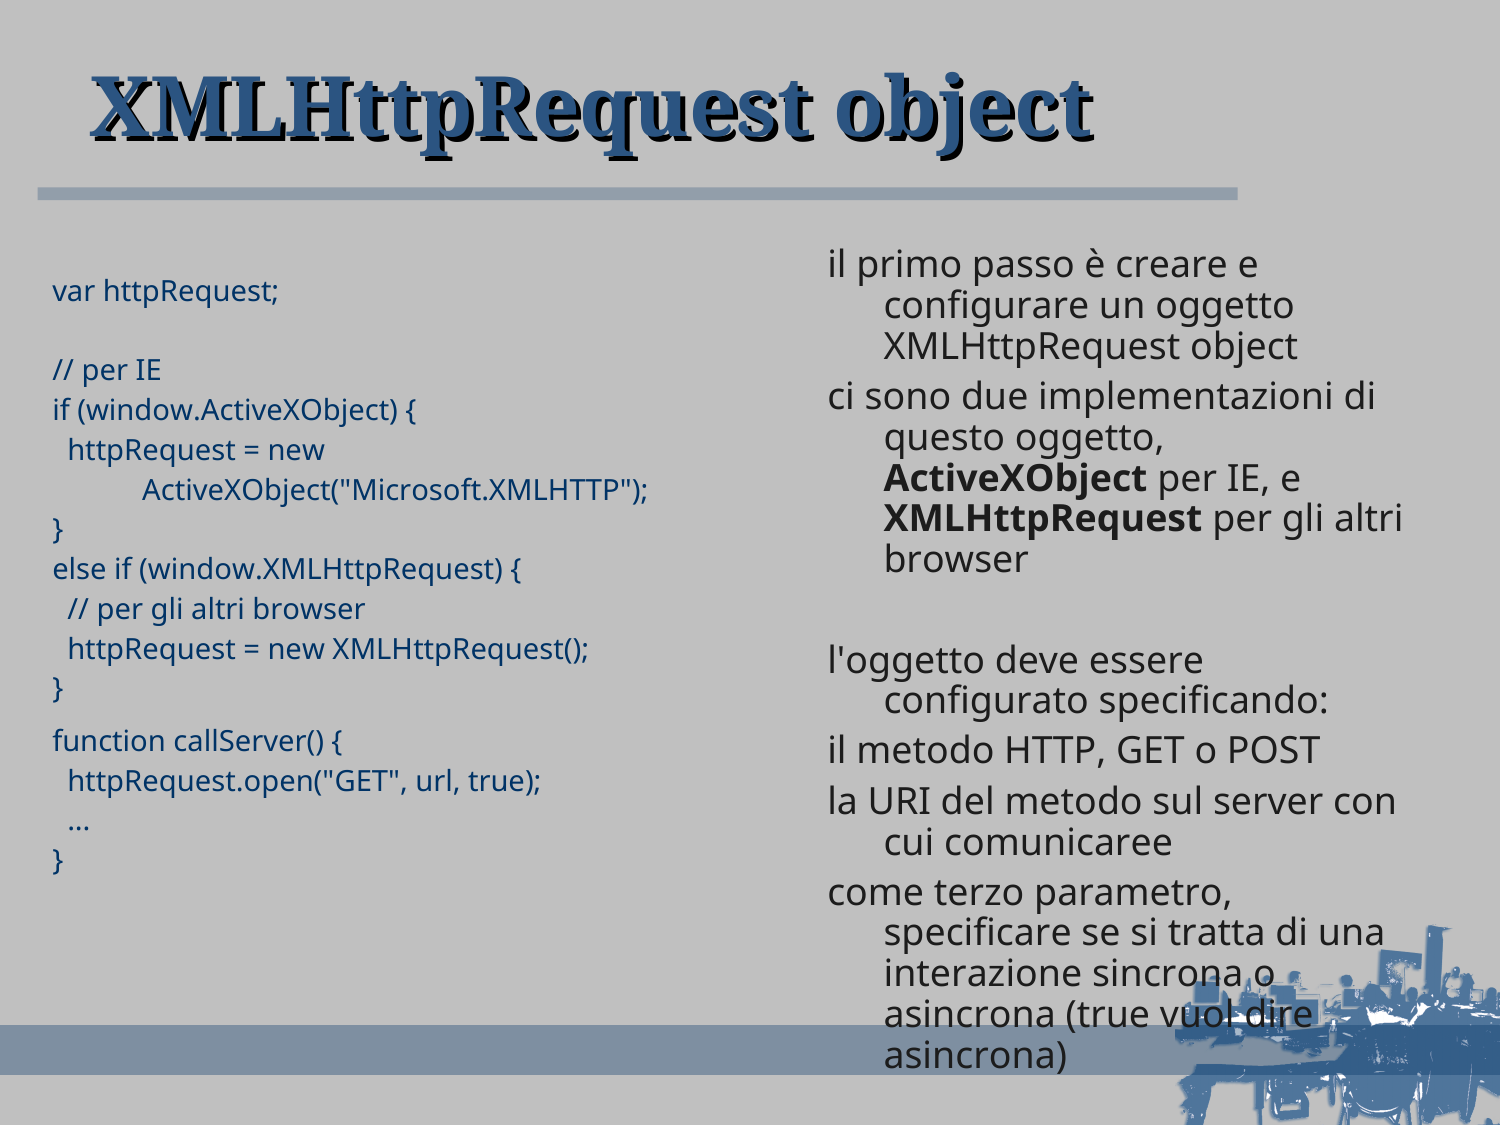

# XMLHttpRequest object
il primo passo è creare e configurare un oggetto XMLHttpRequest object
ci sono due implementazioni di questo oggetto, ActiveXObject per IE, e XMLHttpRequest per gli altri browser
l'oggetto deve essere configurato specificando:
il metodo HTTP, GET o POST
la URI del metodo sul server con cui comunicaree
come terzo parametro, specificare se si tratta di una interazione sincrona o asincrona (true vuol dire asincrona)
var httpRequest;
// per IE
if (window.ActiveXObject) {
 httpRequest = new
 ActiveXObject("Microsoft.XMLHTTP");
}
else if (window.XMLHttpRequest) {
 // per gli altri browser
 httpRequest = new XMLHttpRequest();
}
function callServer() {
 httpRequest.open("GET", url, true);
 ...
}